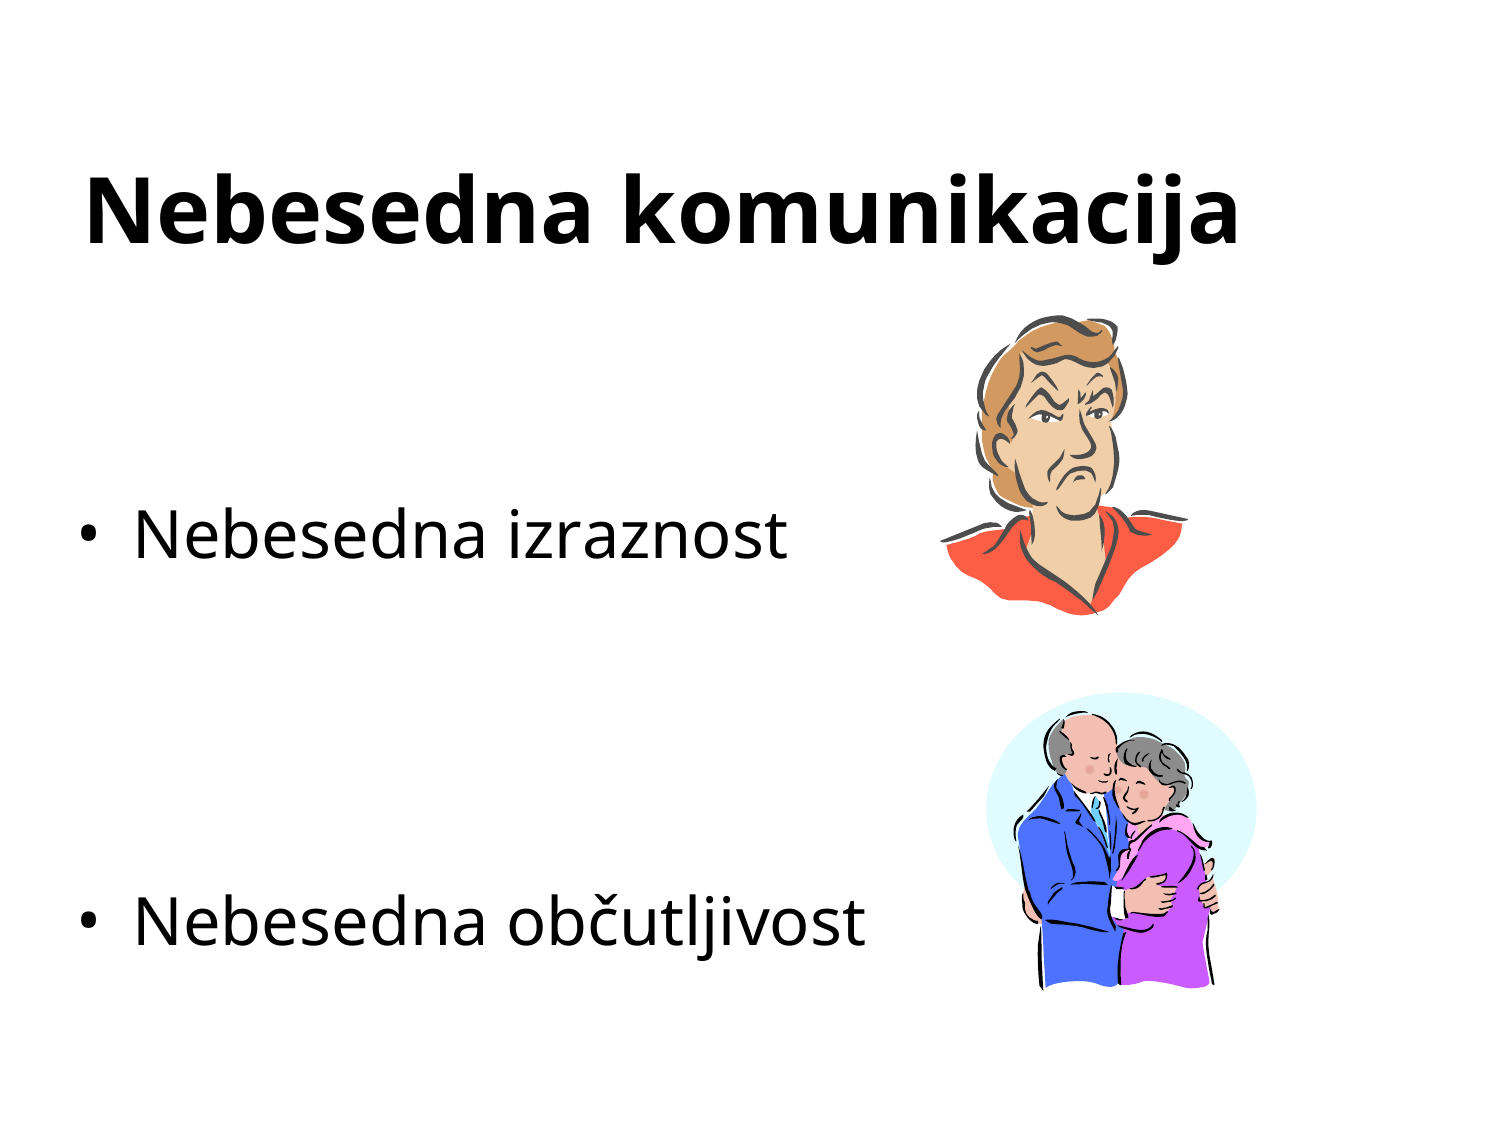

# Nebesedna komunikacija
Nebesedna izraznost
Nebesedna občutljivost